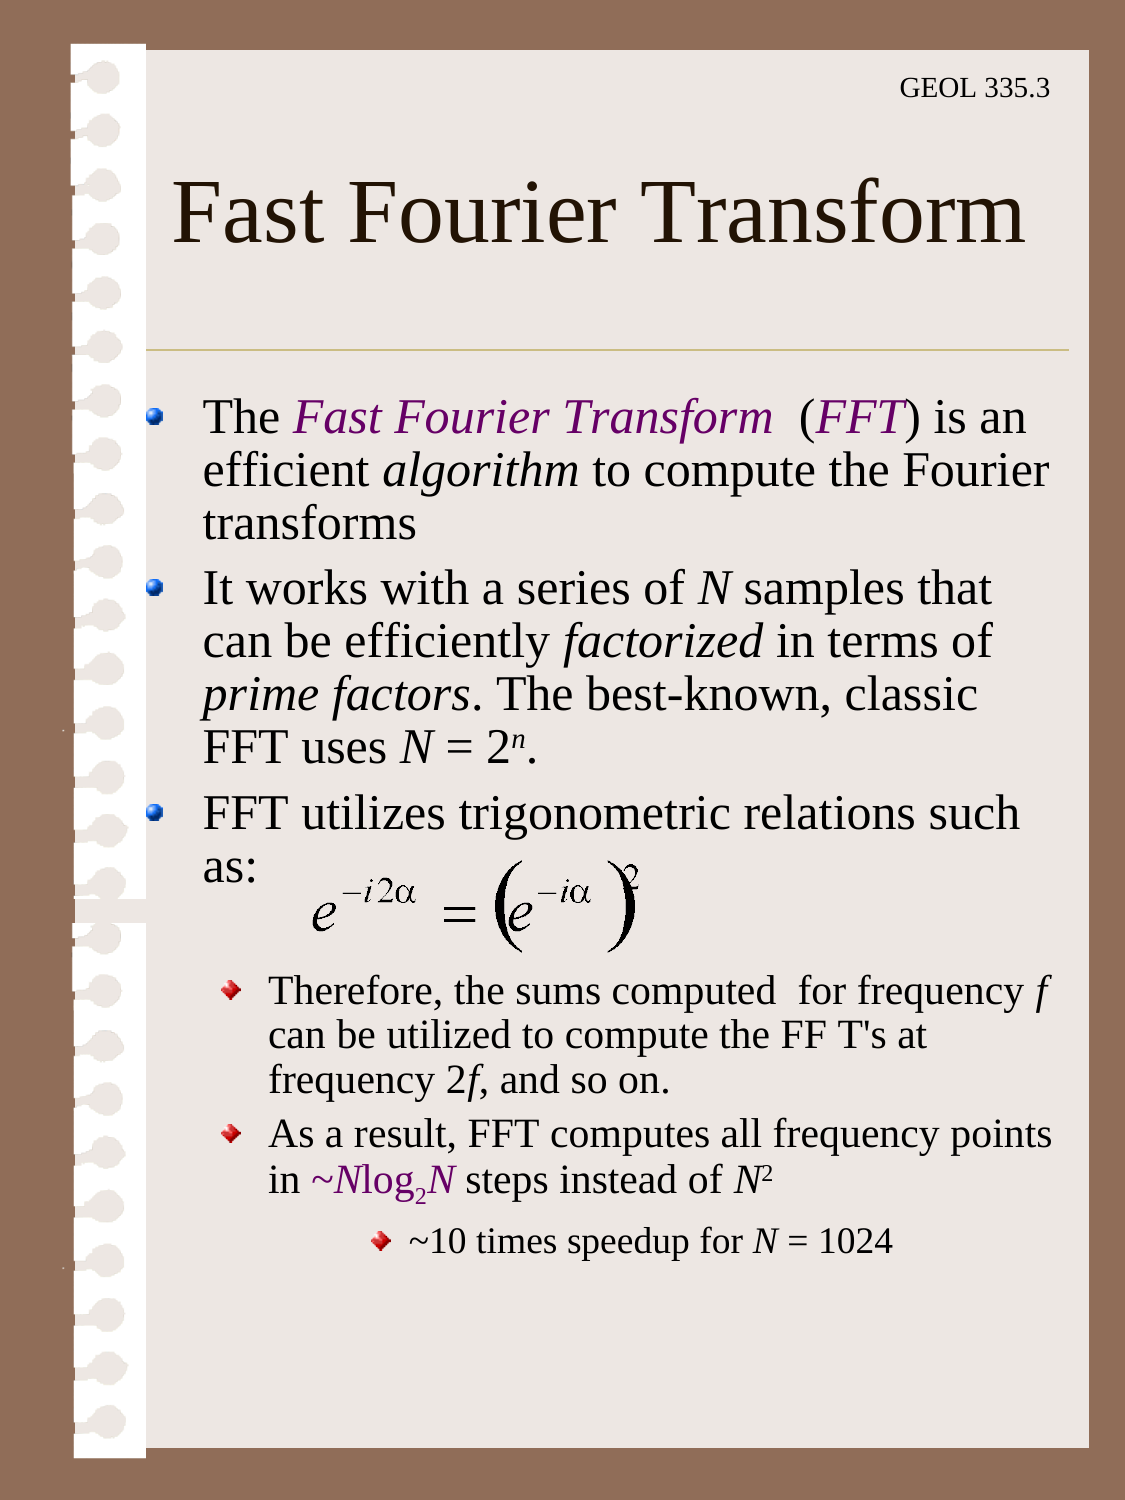

# Fast Fourier Transform
The Fast Fourier Transform (FFT) is an efficient algorithm to compute the Fourier transforms
It works with a series of N samples that can be efficiently factorized in terms of prime factors. The best-known, classic FFT uses N = 2n.
FFT utilizes trigonometric relations such as:
Therefore, the sums computed for frequency f can be utilized to compute the FF T's at frequency 2f, and so on.
As a result, FFT computes all frequency points in ~Nlog2N steps instead of N2
~10 times speedup for N = 1024